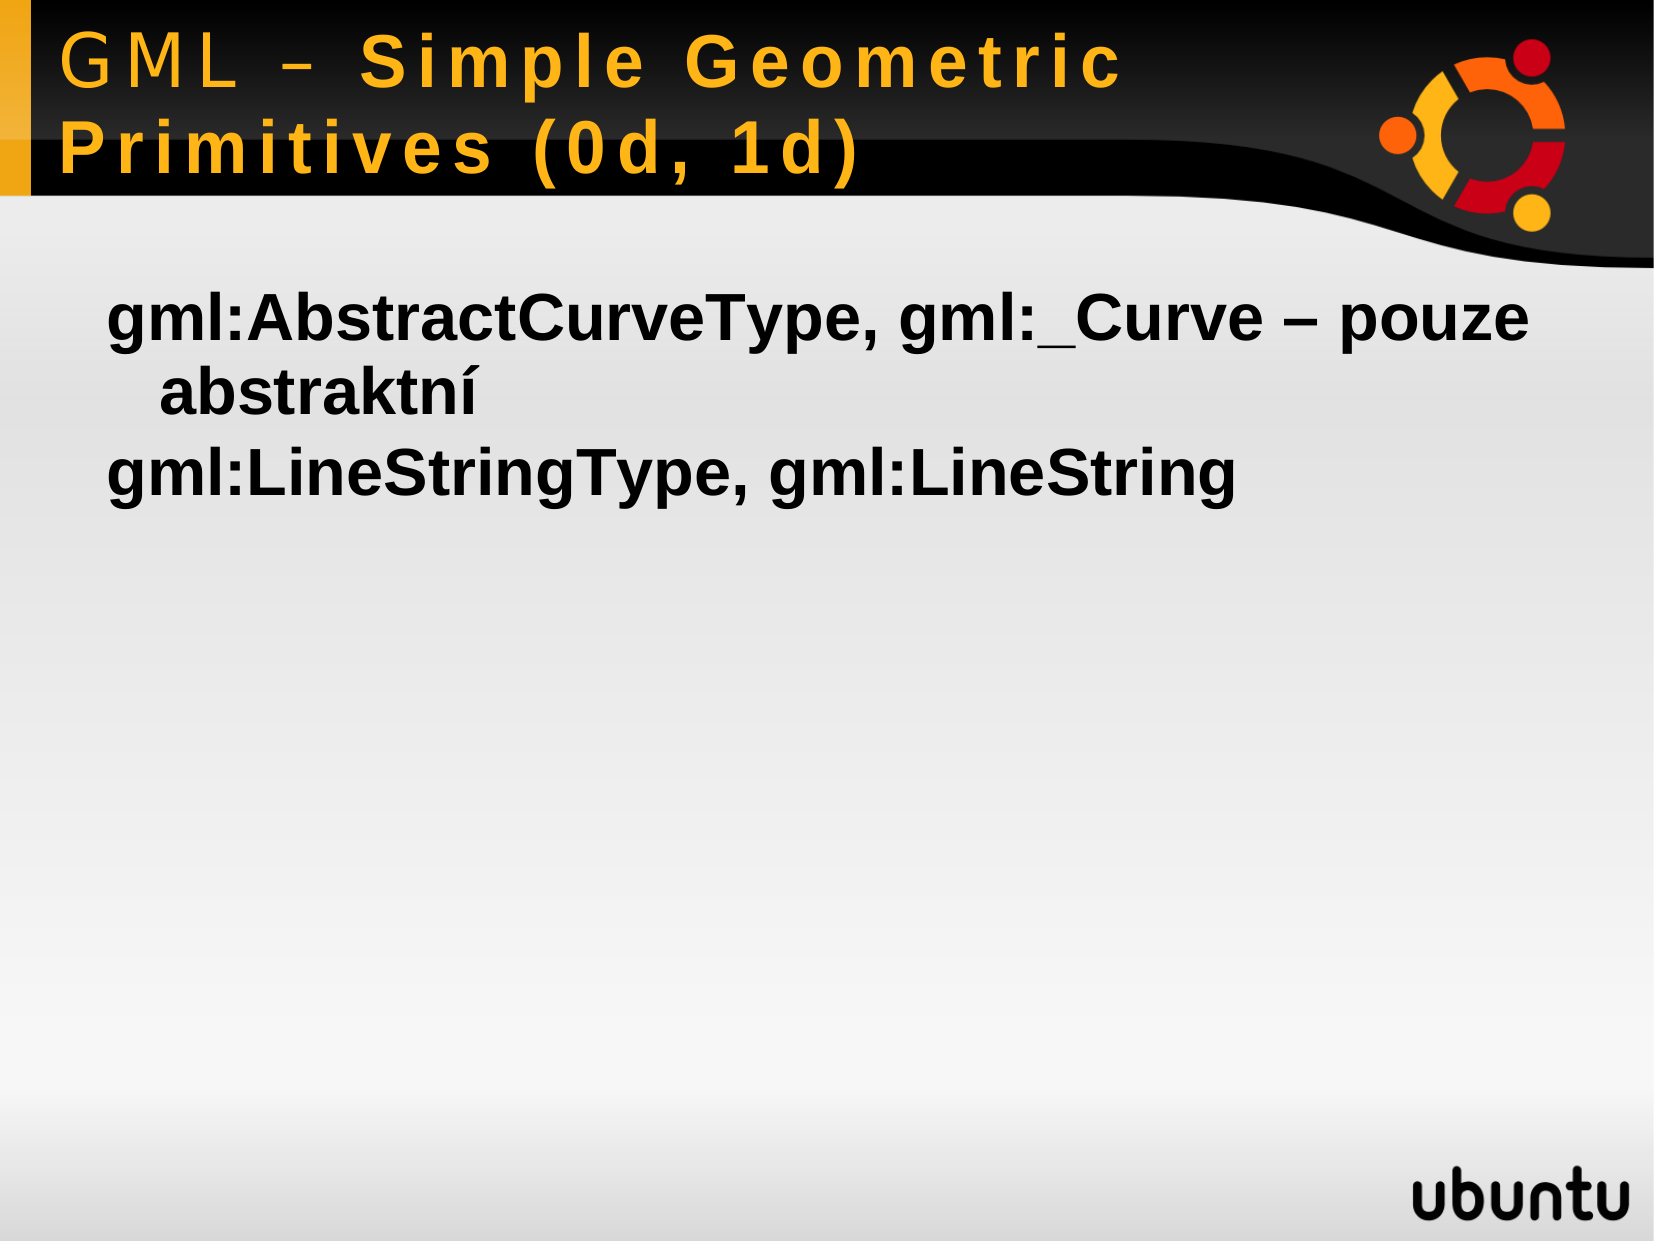

# GML – Simple Geometric Primitives (0d, 1d)
gml:AbstractCurveType, gml:_Curve – pouze abstraktní
gml:LineStringType, gml:LineString